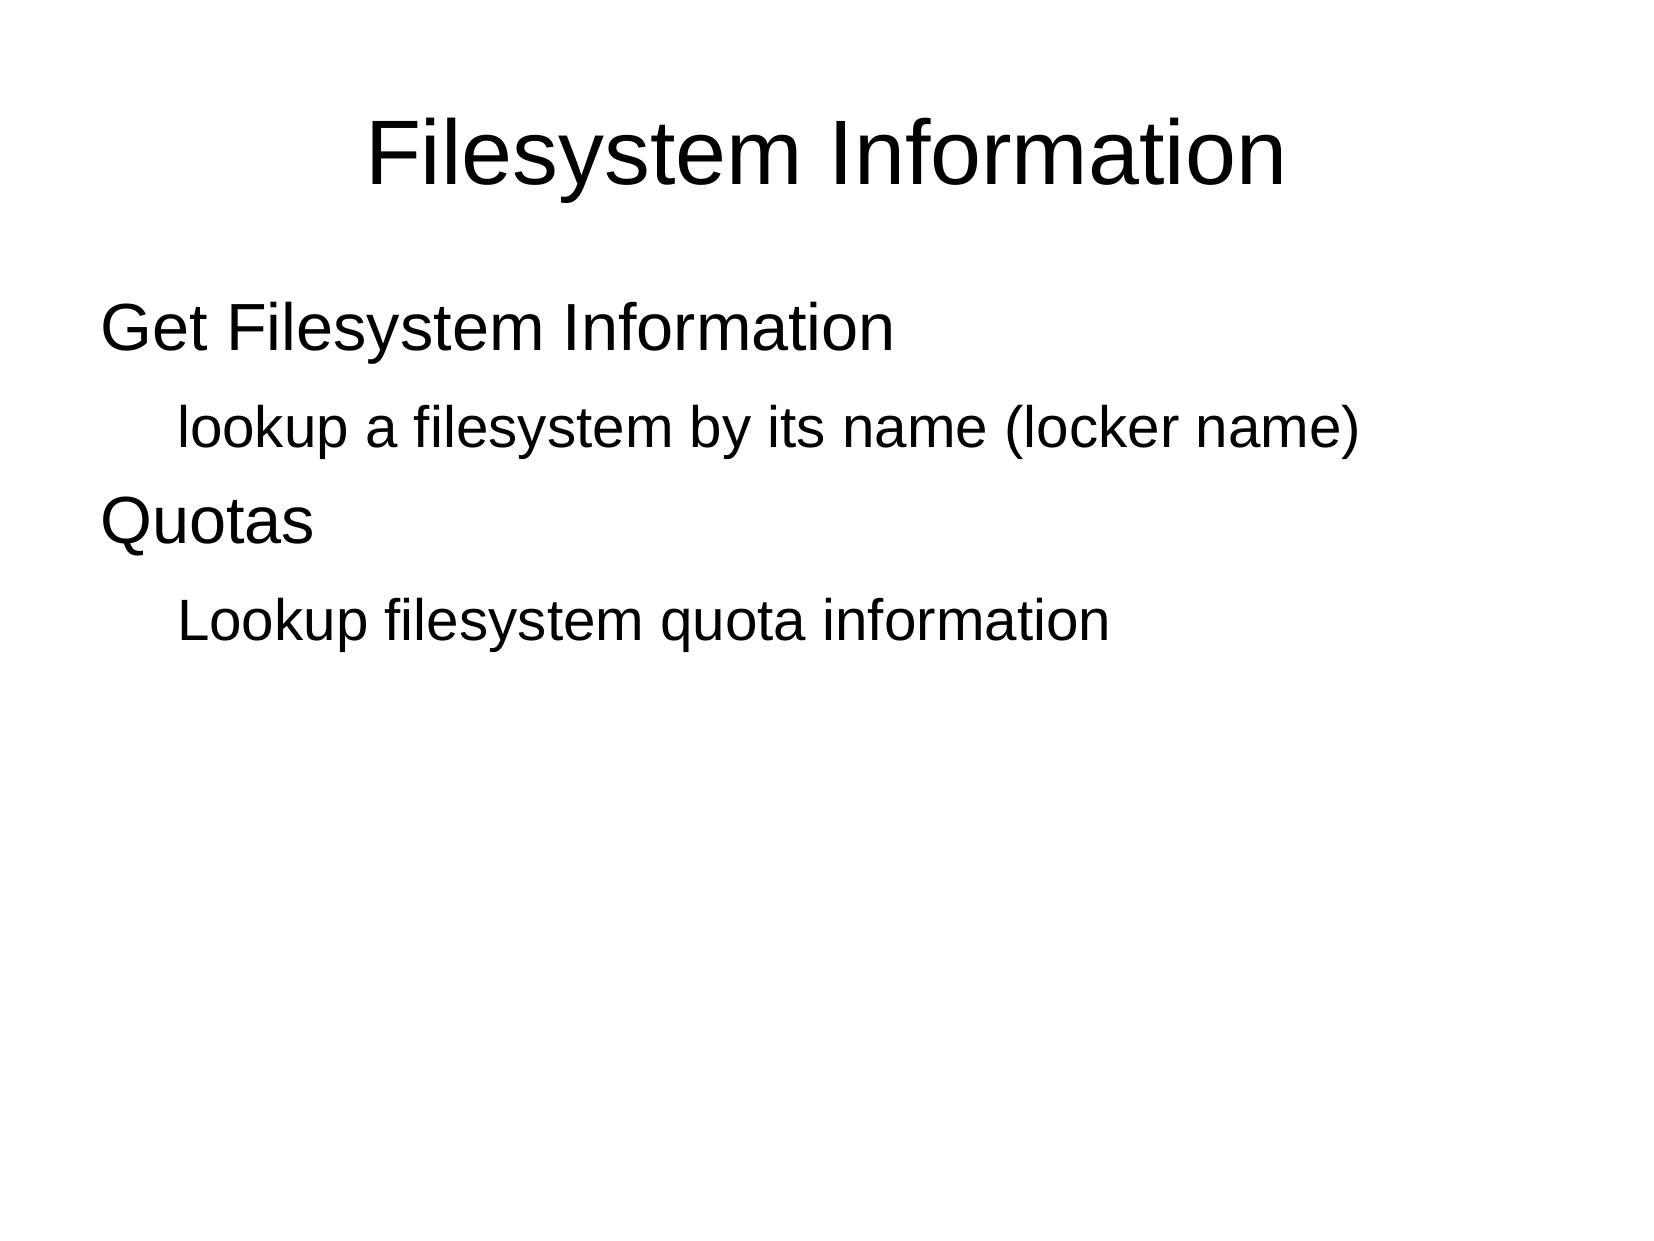

# Filesystem Information
Get Filesystem Information
lookup a filesystem by its name (locker name)
Quotas
Lookup filesystem quota information